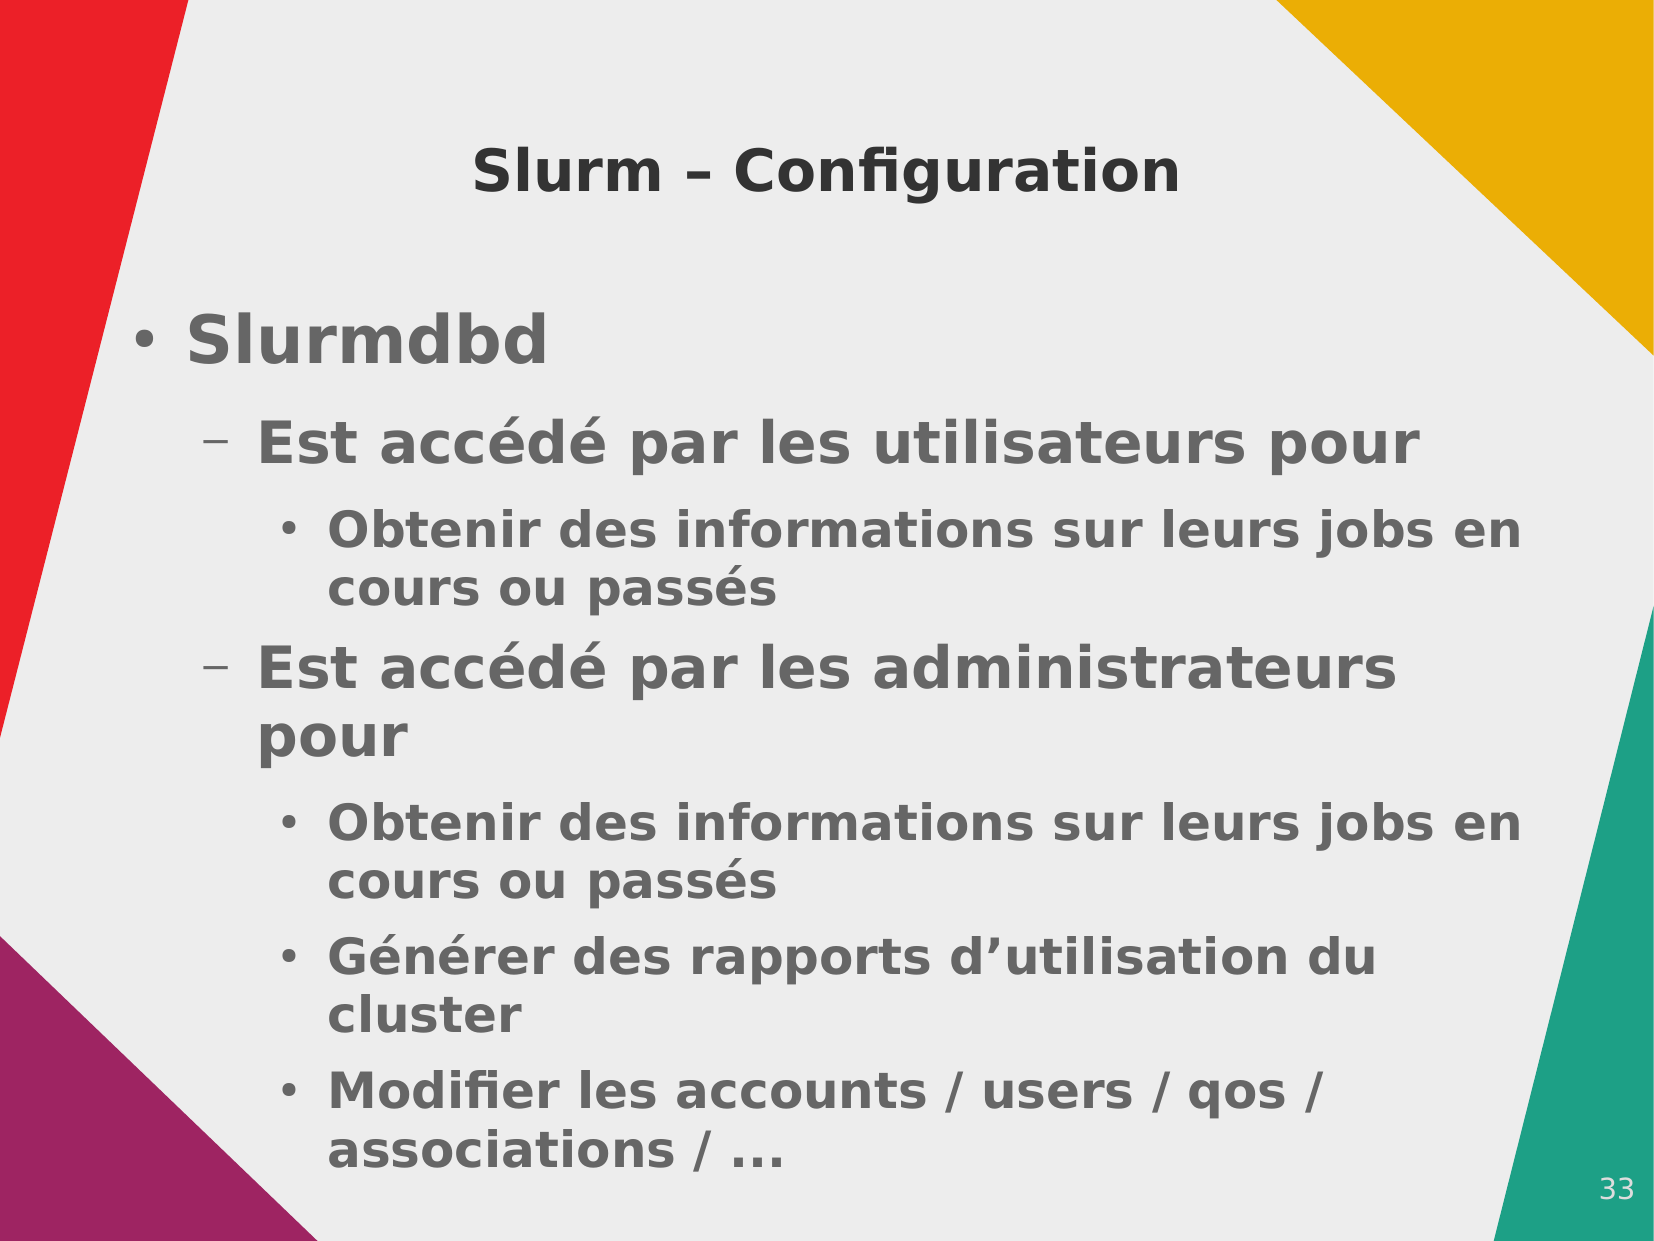

# Slurm – Configuration
Slurmdbd
Est accédé par les utilisateurs pour
Obtenir des informations sur leurs jobs en cours ou passés
Est accédé par les administrateurs pour
Obtenir des informations sur leurs jobs en cours ou passés
Générer des rapports d’utilisation du cluster
Modifier les accounts / users / qos / associations / ...
33